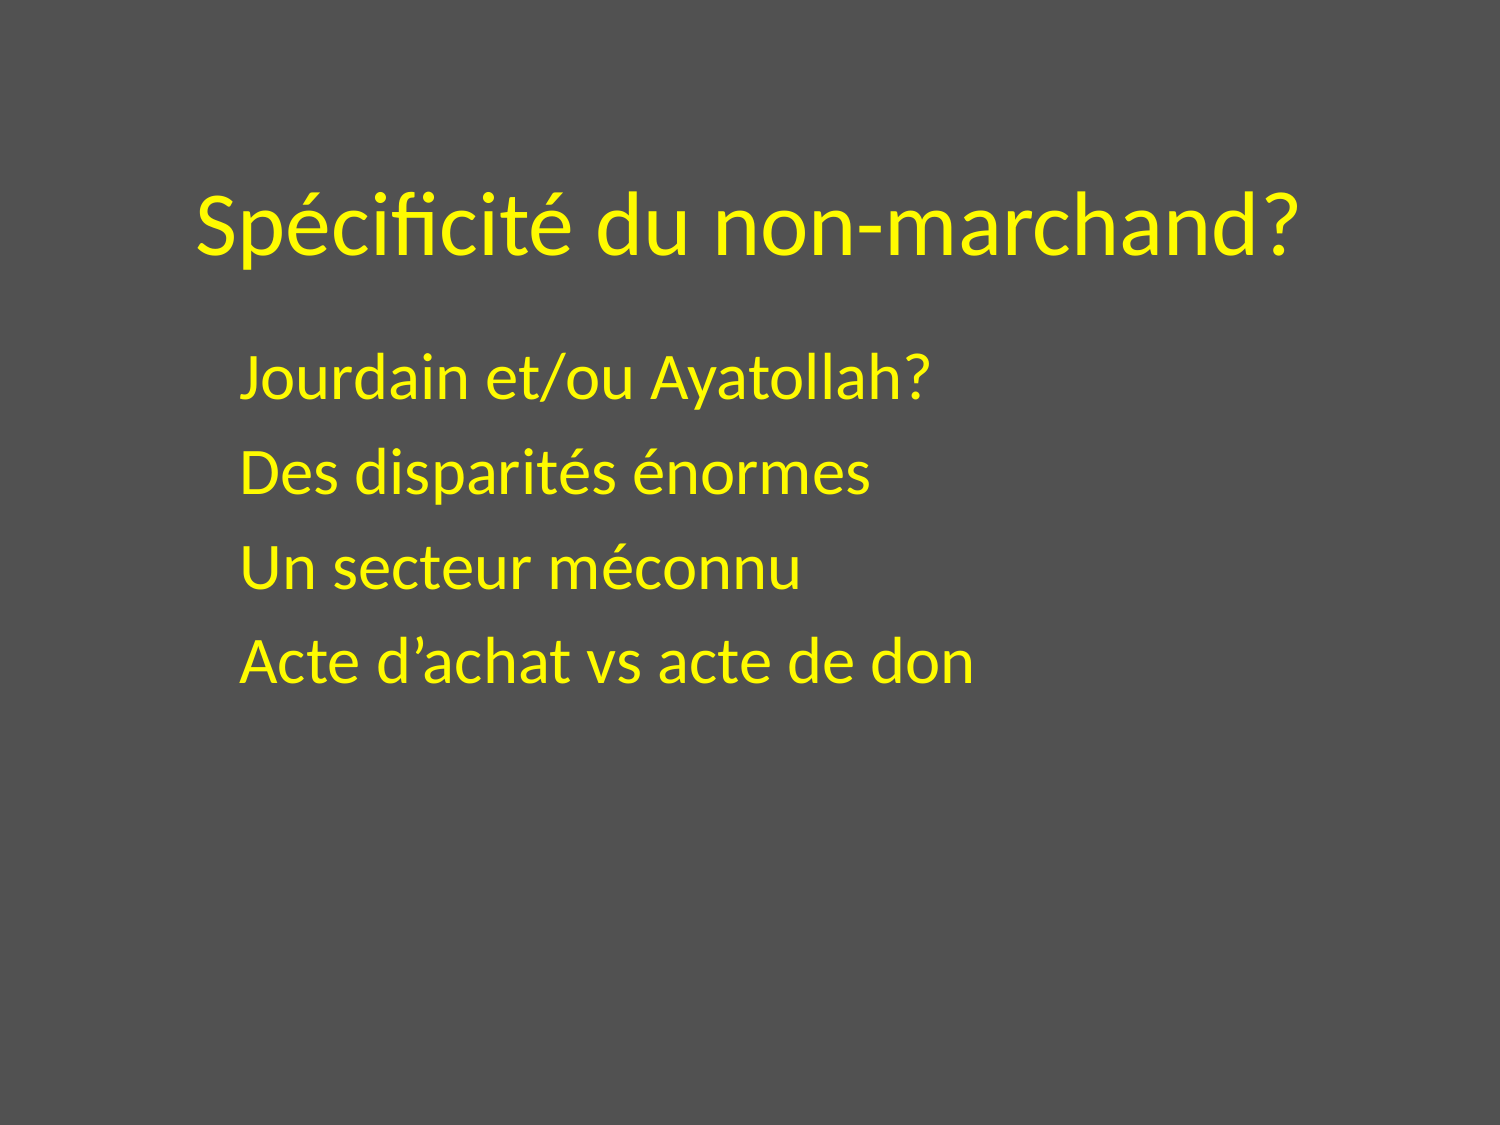

# Spécificité du non-marchand?
Jourdain et/ou Ayatollah?
Des disparités énormes
Un secteur méconnu
Acte d’achat vs acte de don